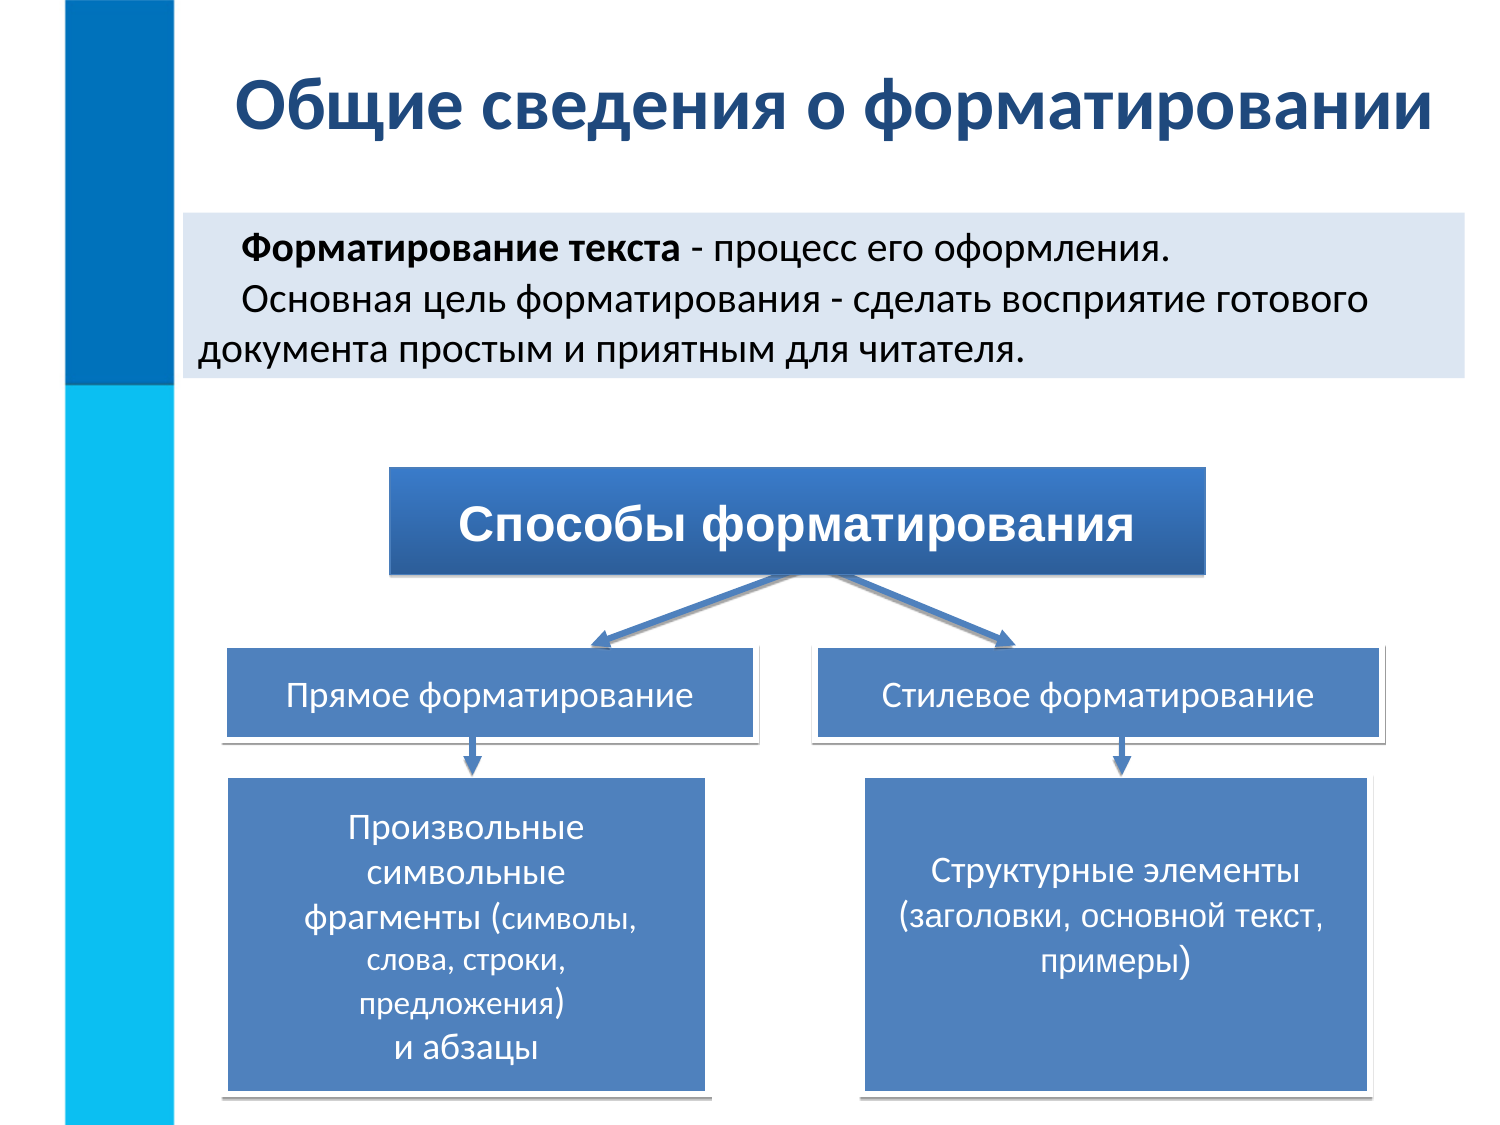

Общие сведения о форматировании
Форматирование текста - процесс его оформления.
Основная цель форматирования - сделать восприятие готового документа простым и приятным для читателя.
Способы форматирования
Прямое форматирование
Стилевое форматирование
Произвольные
символьные
 фрагменты (символы,
слова, строки,
предложения)
и абзацы
Структурные элементы
(заголовки, основной текст,
примеры)